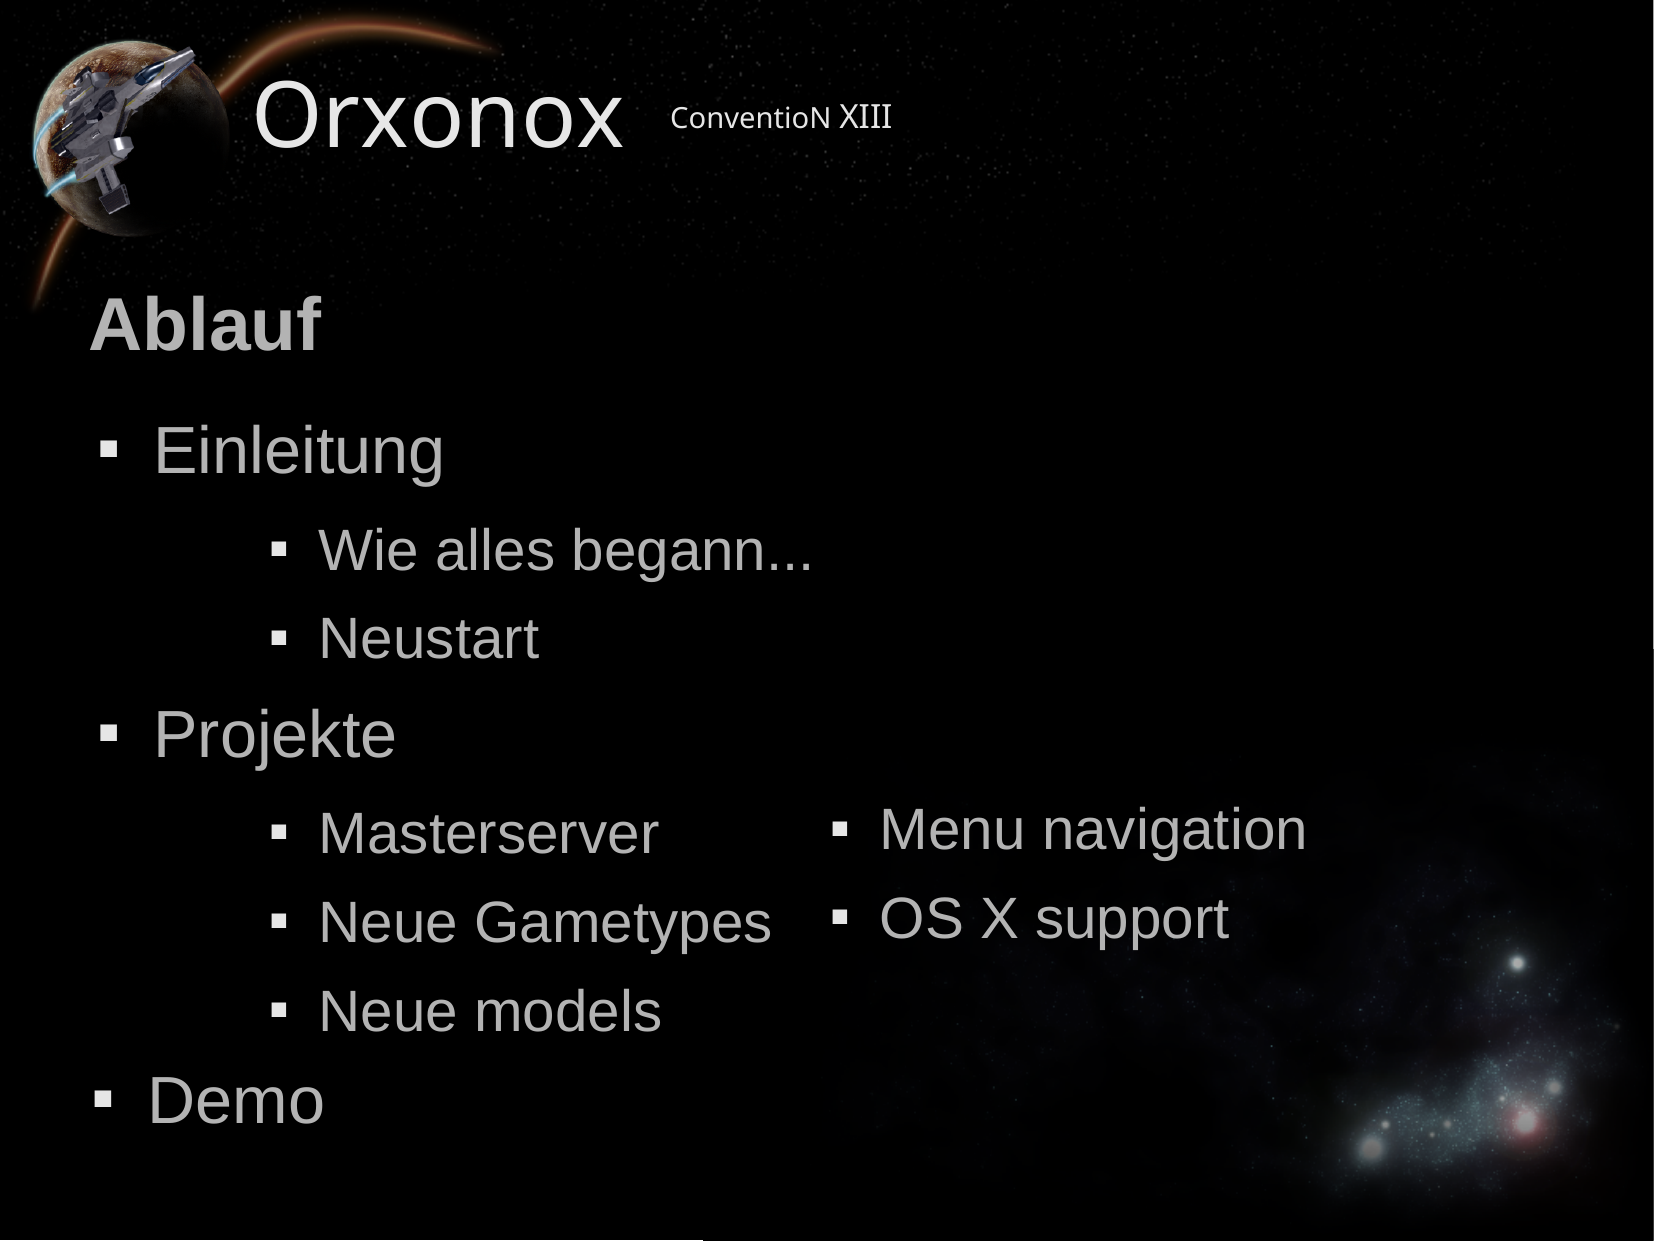

# Ablauf
Einleitung
Wie alles begann...
Neustart
Projekte
Masterserver
Neue Gametypes
Neue models
Menu navigation
OS X support
Demo